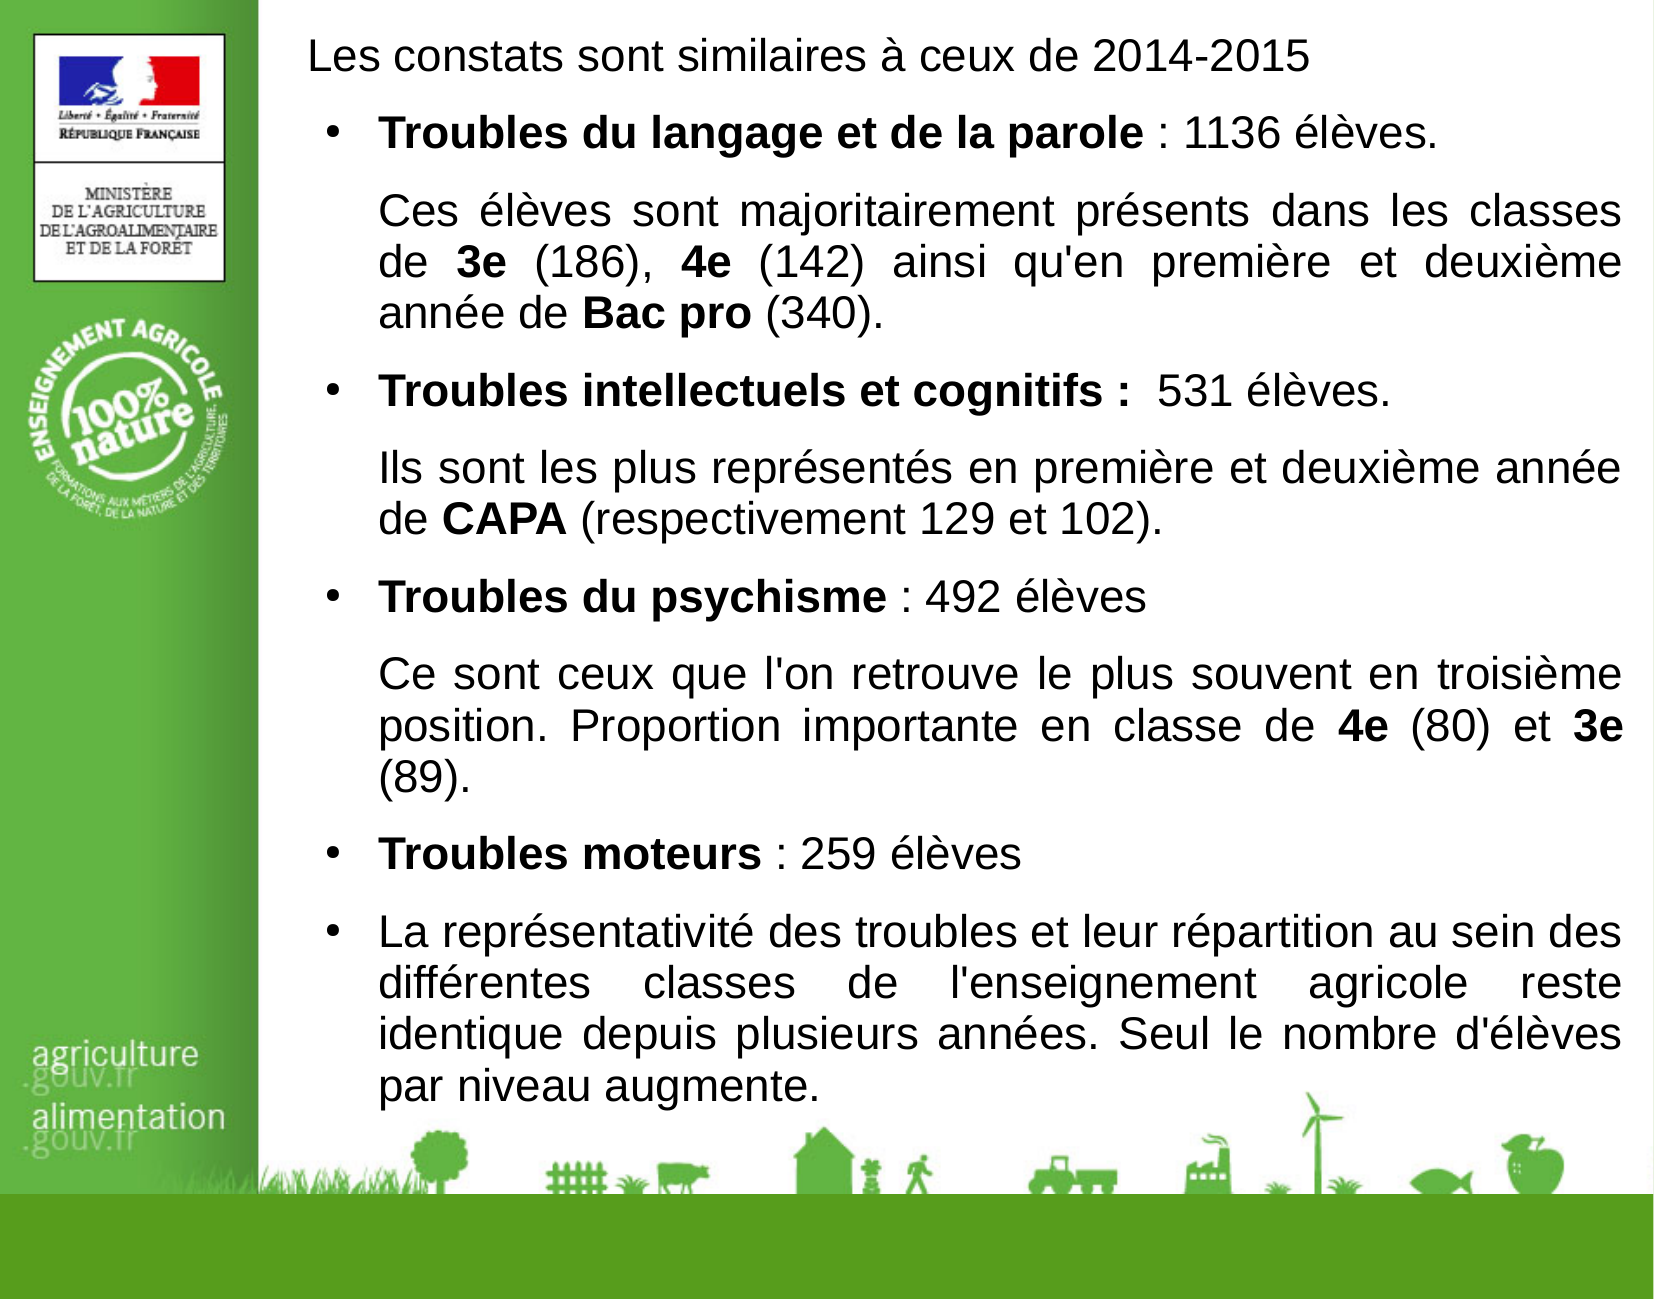

# Les constats sont similaires à ceux de 2014-2015
Troubles du langage et de la parole : 1136 élèves.
Ces élèves sont majoritairement présents dans les classes de 3e (186), 4e (142) ainsi qu'en première et deuxième année de Bac pro (340).
Troubles intellectuels et cognitifs : 531 élèves.
Ils sont les plus représentés en première et deuxième année de CAPA (respectivement 129 et 102).
Troubles du psychisme : 492 élèves
Ce sont ceux que l'on retrouve le plus souvent en troisième position. Proportion importante en classe de 4e (80) et 3e (89).
Troubles moteurs : 259 élèves
La représentativité des troubles et leur répartition au sein des différentes classes de l'enseignement agricole reste identique depuis plusieurs années. Seul le nombre d'élèves par niveau augmente.